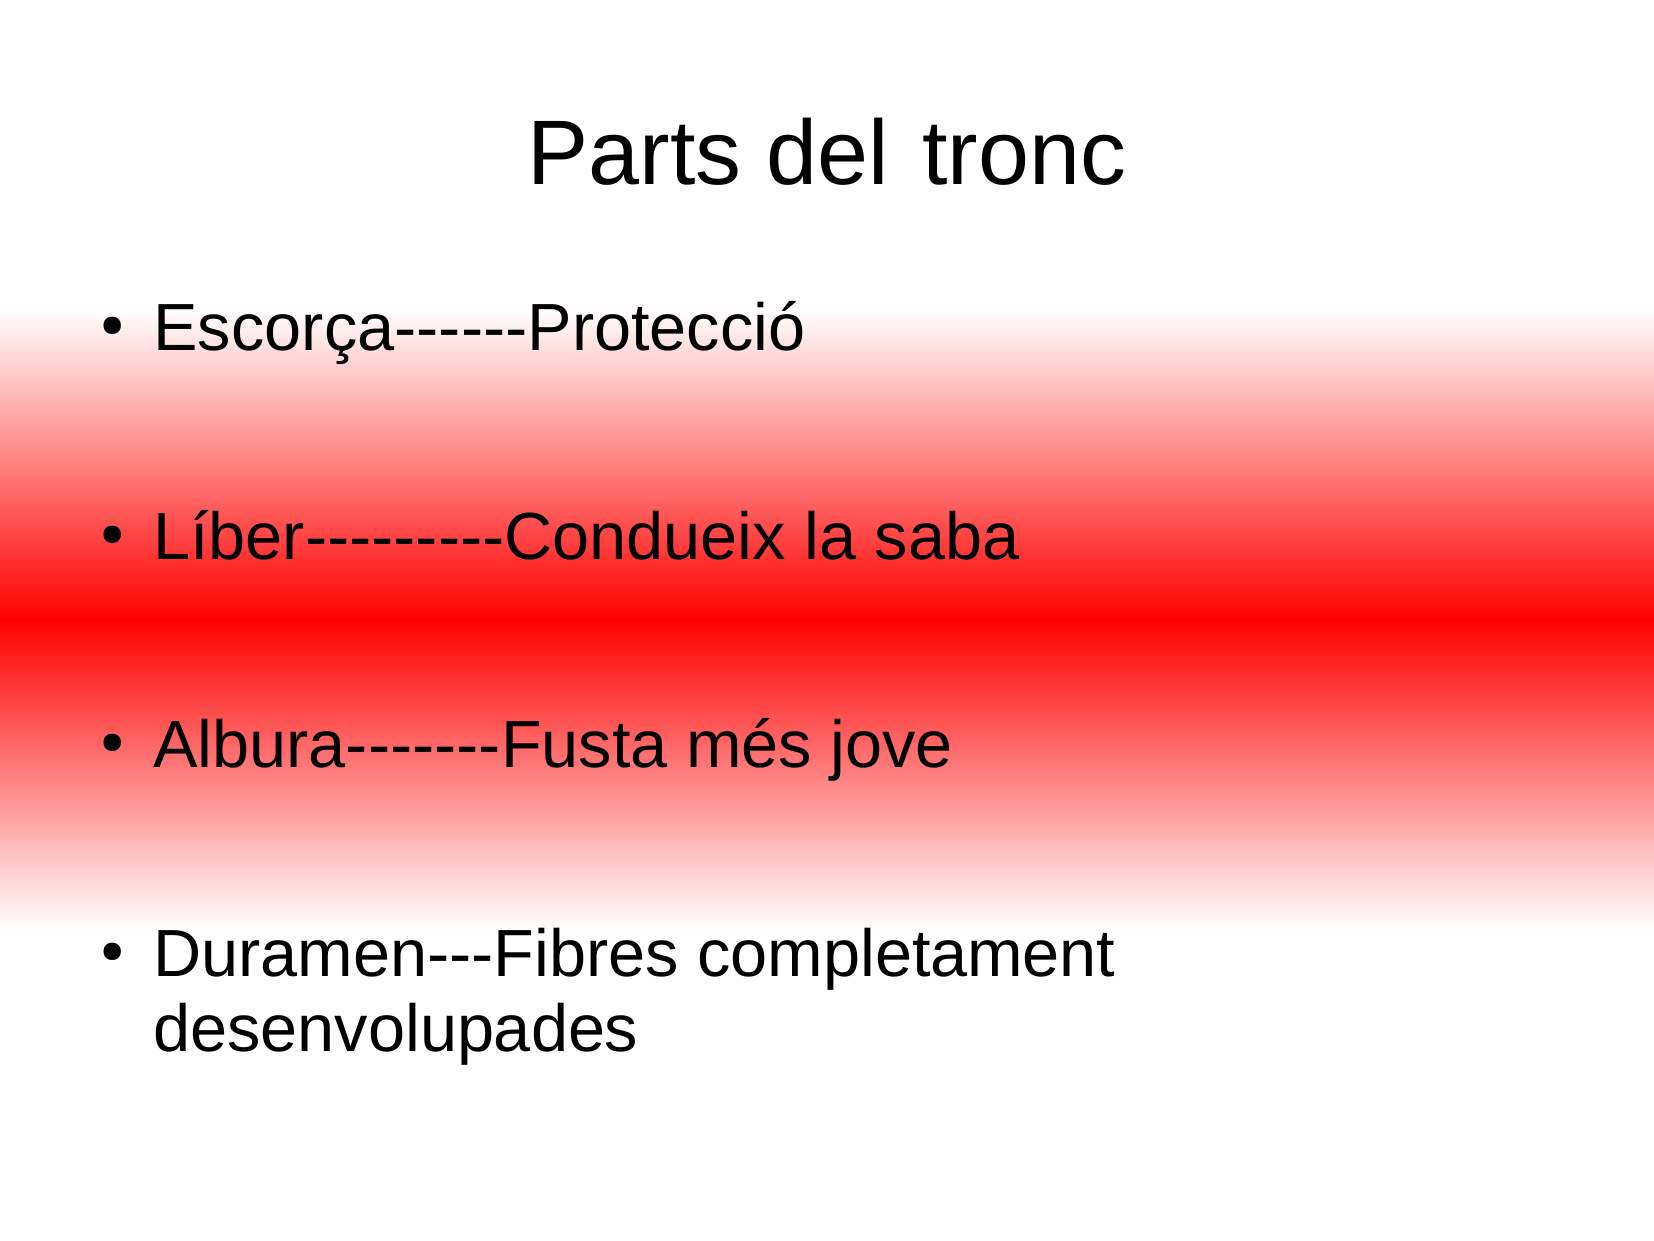

# Parts del	 tronc
Escorça------Protecció
Líber---------Condueix la saba
Albura-------Fusta més jove
Duramen---Fibres completament desenvolupades